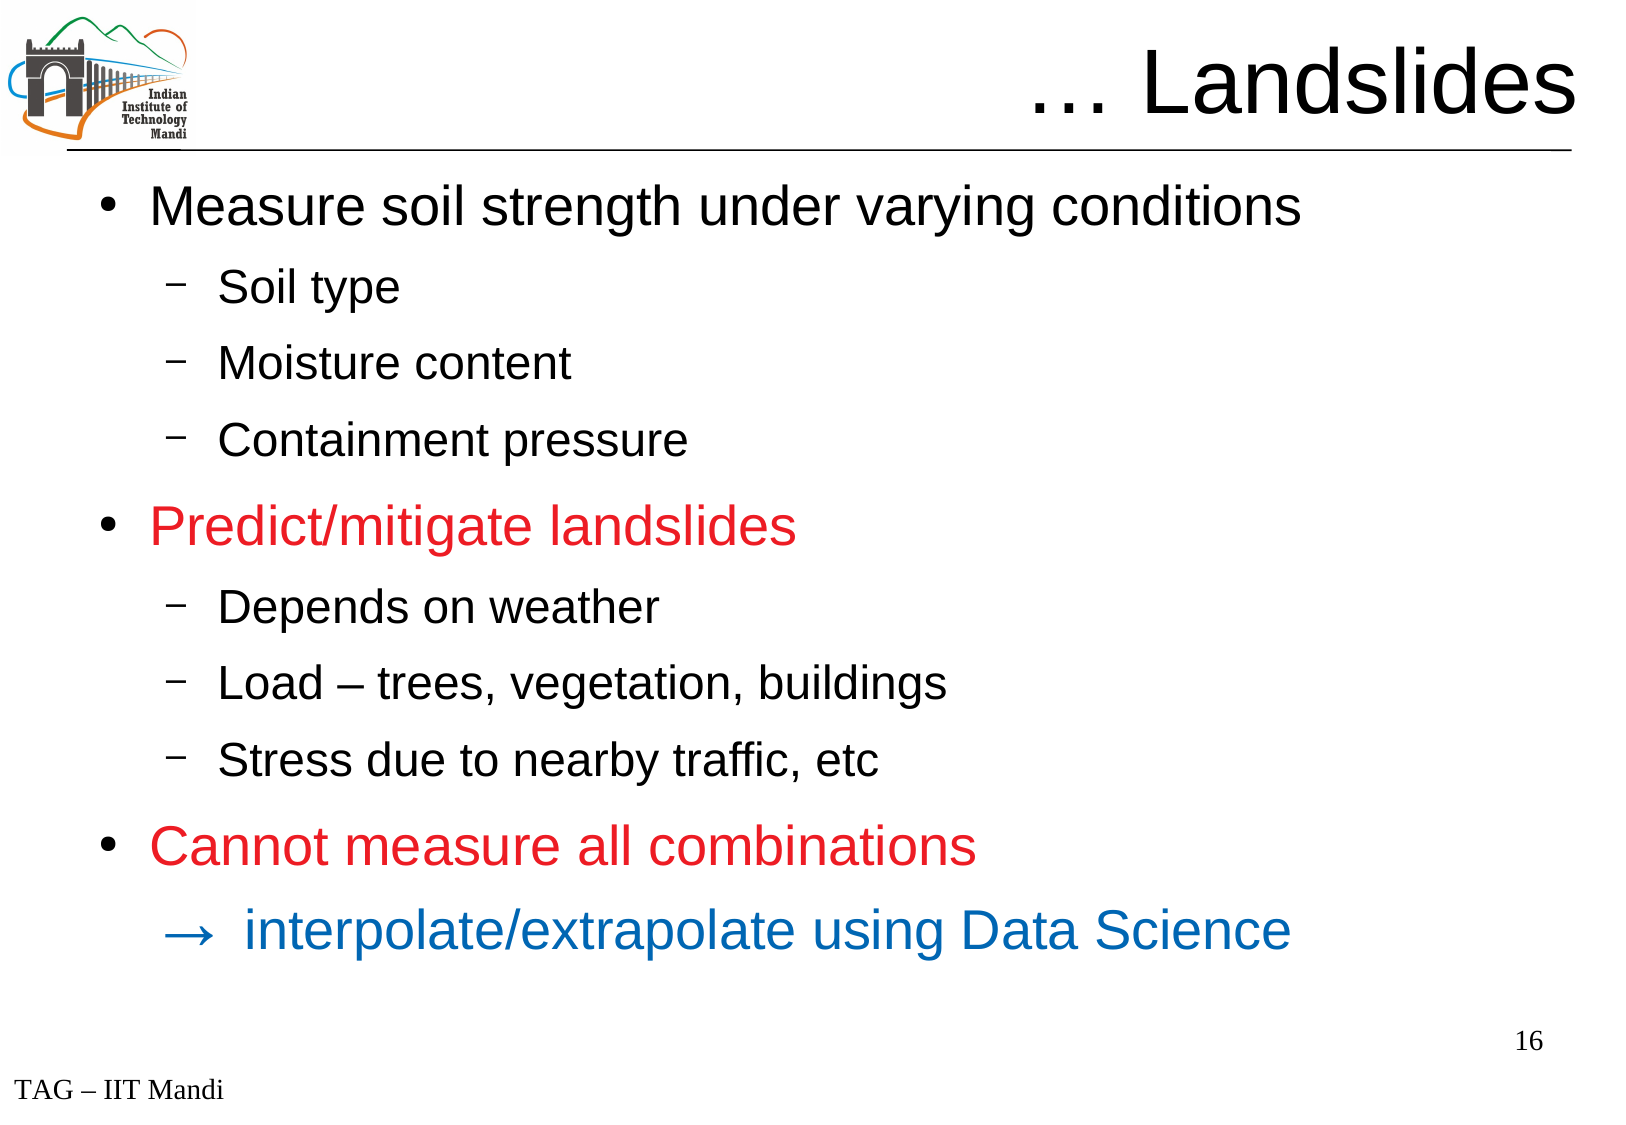

# … Landslides
Measure soil strength under varying conditions
Soil type
Moisture content
Containment pressure
Predict/mitigate landslides
Depends on weather
Load – trees, vegetation, buildings
Stress due to nearby traffic, etc
Cannot measure all combinations
→ interpolate/extrapolate using Data Science
16